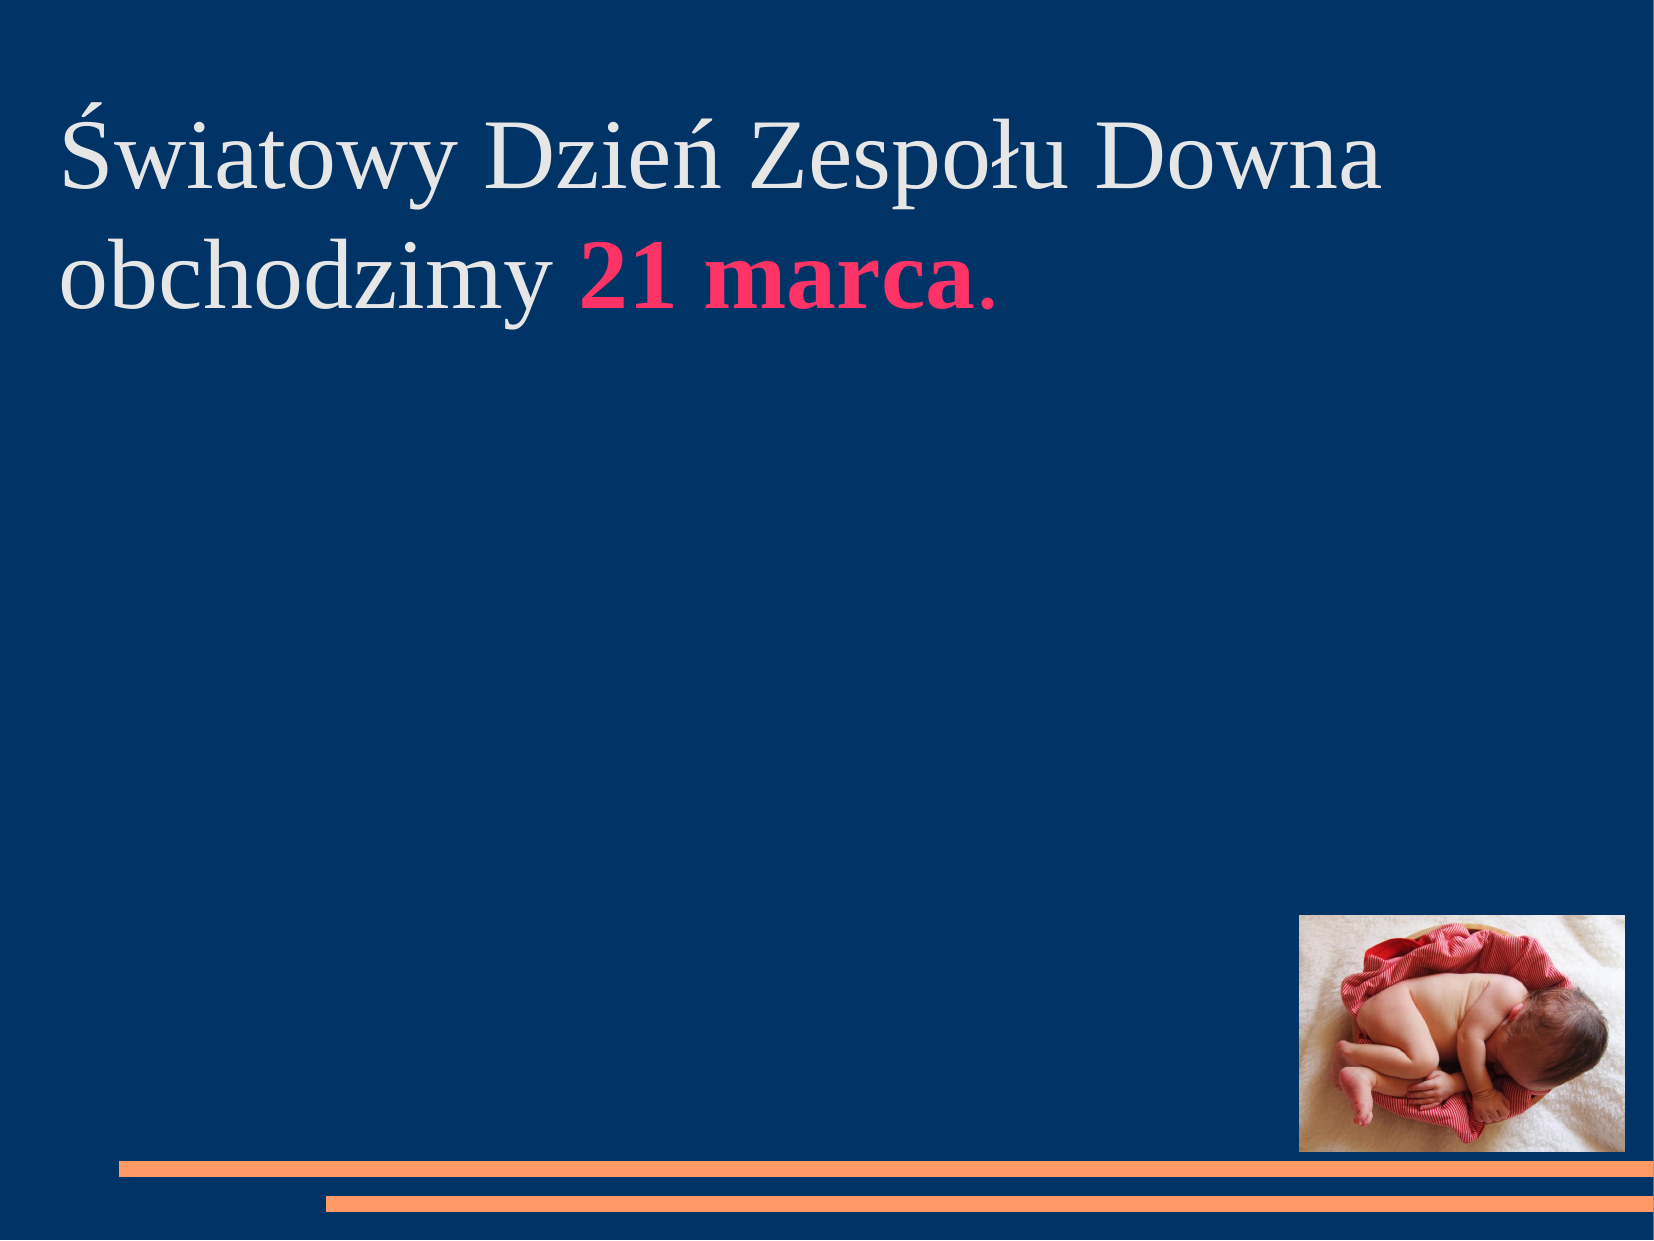

#
Światowy Dzień Zespołu Downa obchodzimy 21 marca.